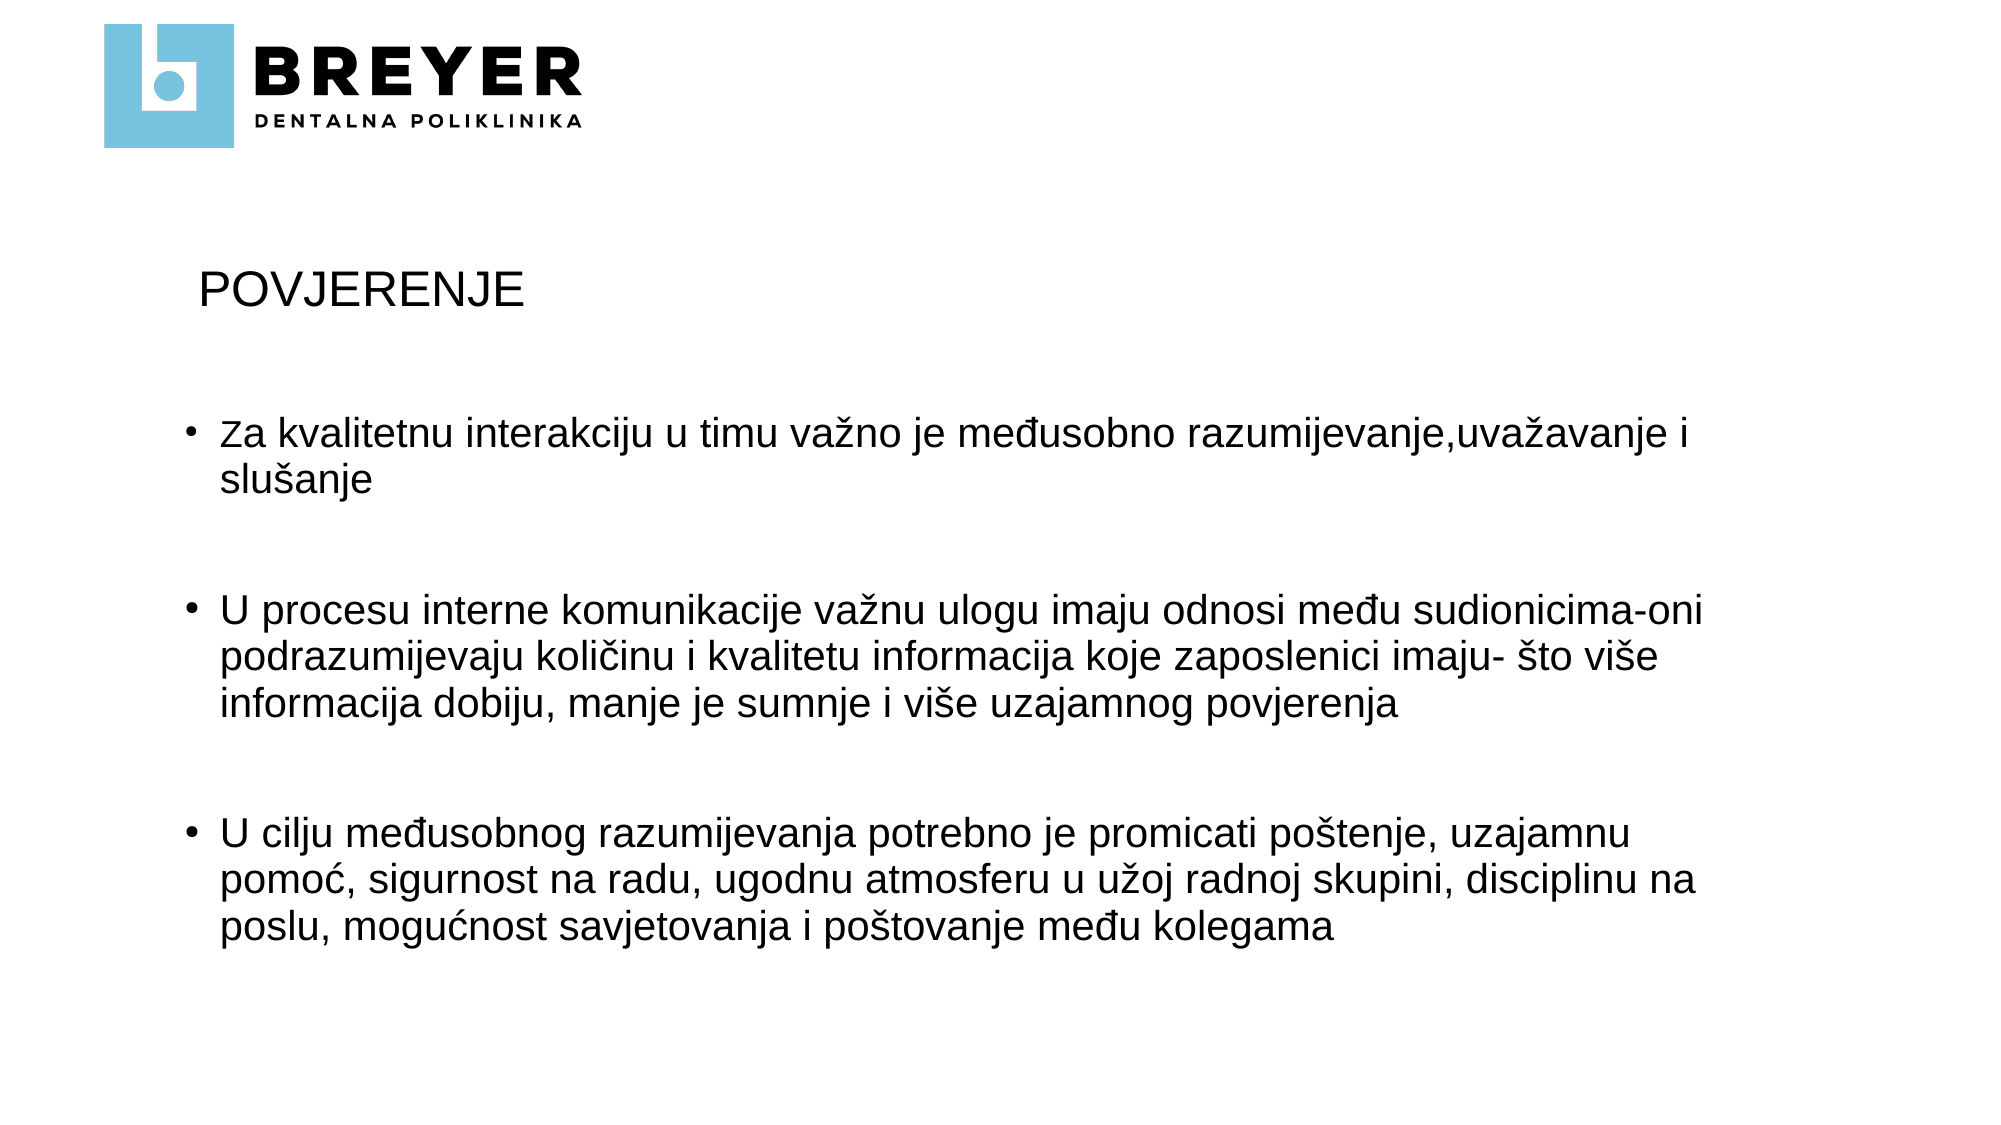

POVJERENJE
Za kvalitetnu interakciju u timu važno je međusobno razumijevanje,uvažavanje i slušanje
U procesu interne komunikacije važnu ulogu imaju odnosi među sudionicima-oni podrazumijevaju količinu i kvalitetu informacija koje zaposlenici imaju- što više informacija dobiju, manje je sumnje i više uzajamnog povjerenja
U cilju međusobnog razumijevanja potrebno je promicati poštenje, uzajamnu pomoć, sigurnost na radu, ugodnu atmosferu u užoj radnoj skupini, disciplinu na poslu, mogućnost savjetovanja i poštovanje među kolegama